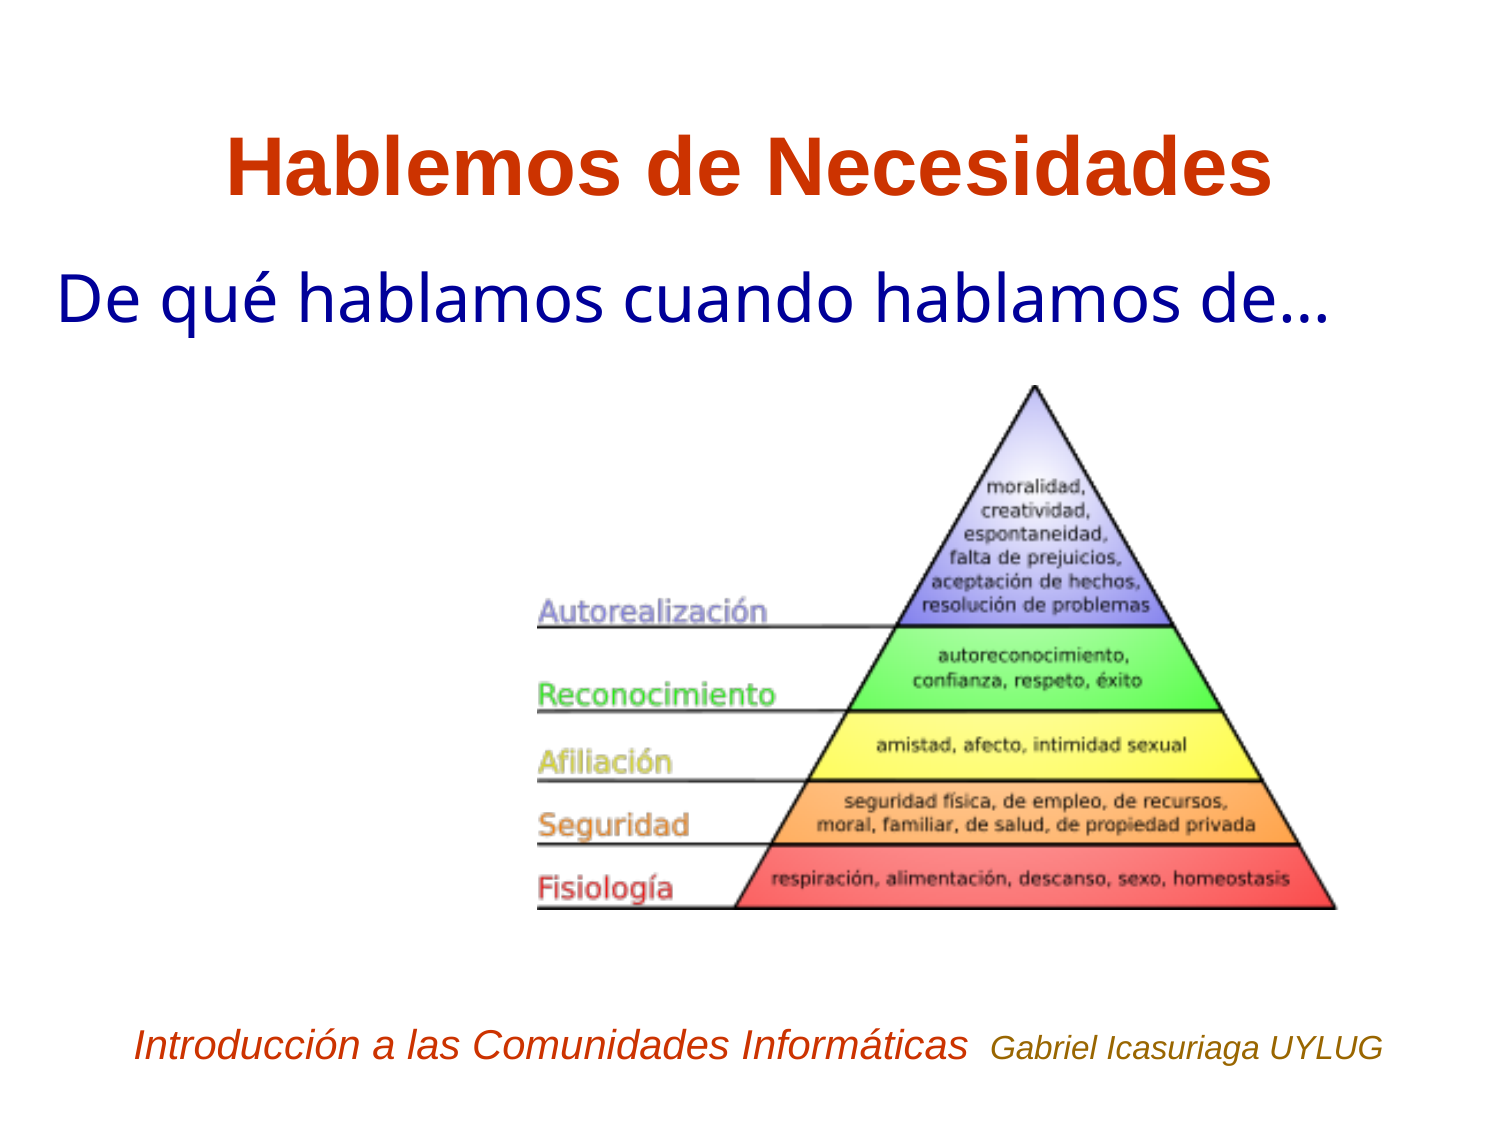

# Hablemos de Necesidades
De qué hablamos cuando hablamos de…
Introducción a las Comunidades Informáticas Gabriel Icasuriaga UYLUG